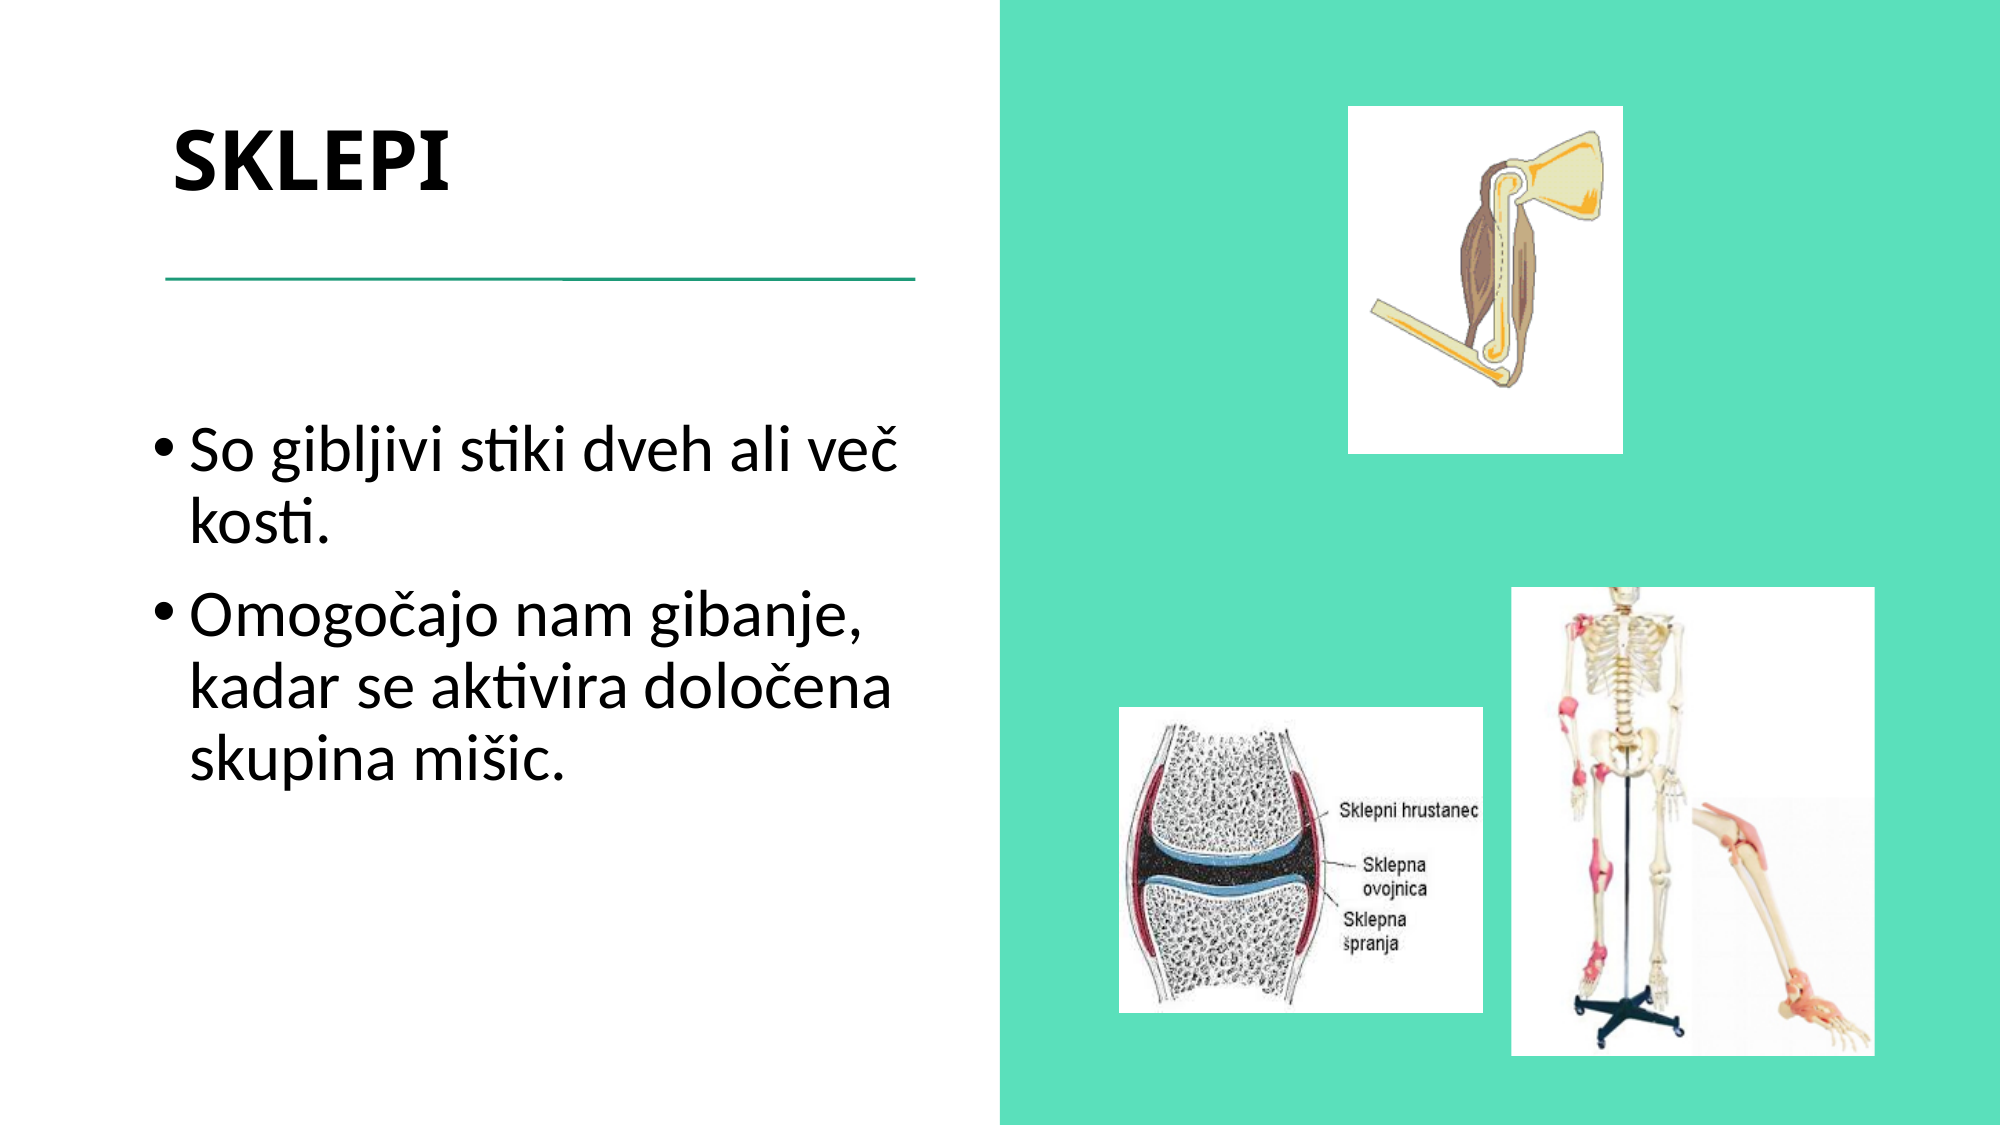

# SKLEPI
So gibljivi stiki dveh ali več kosti.
Omogočajo nam gibanje, kadar se aktivira določena skupina mišic.